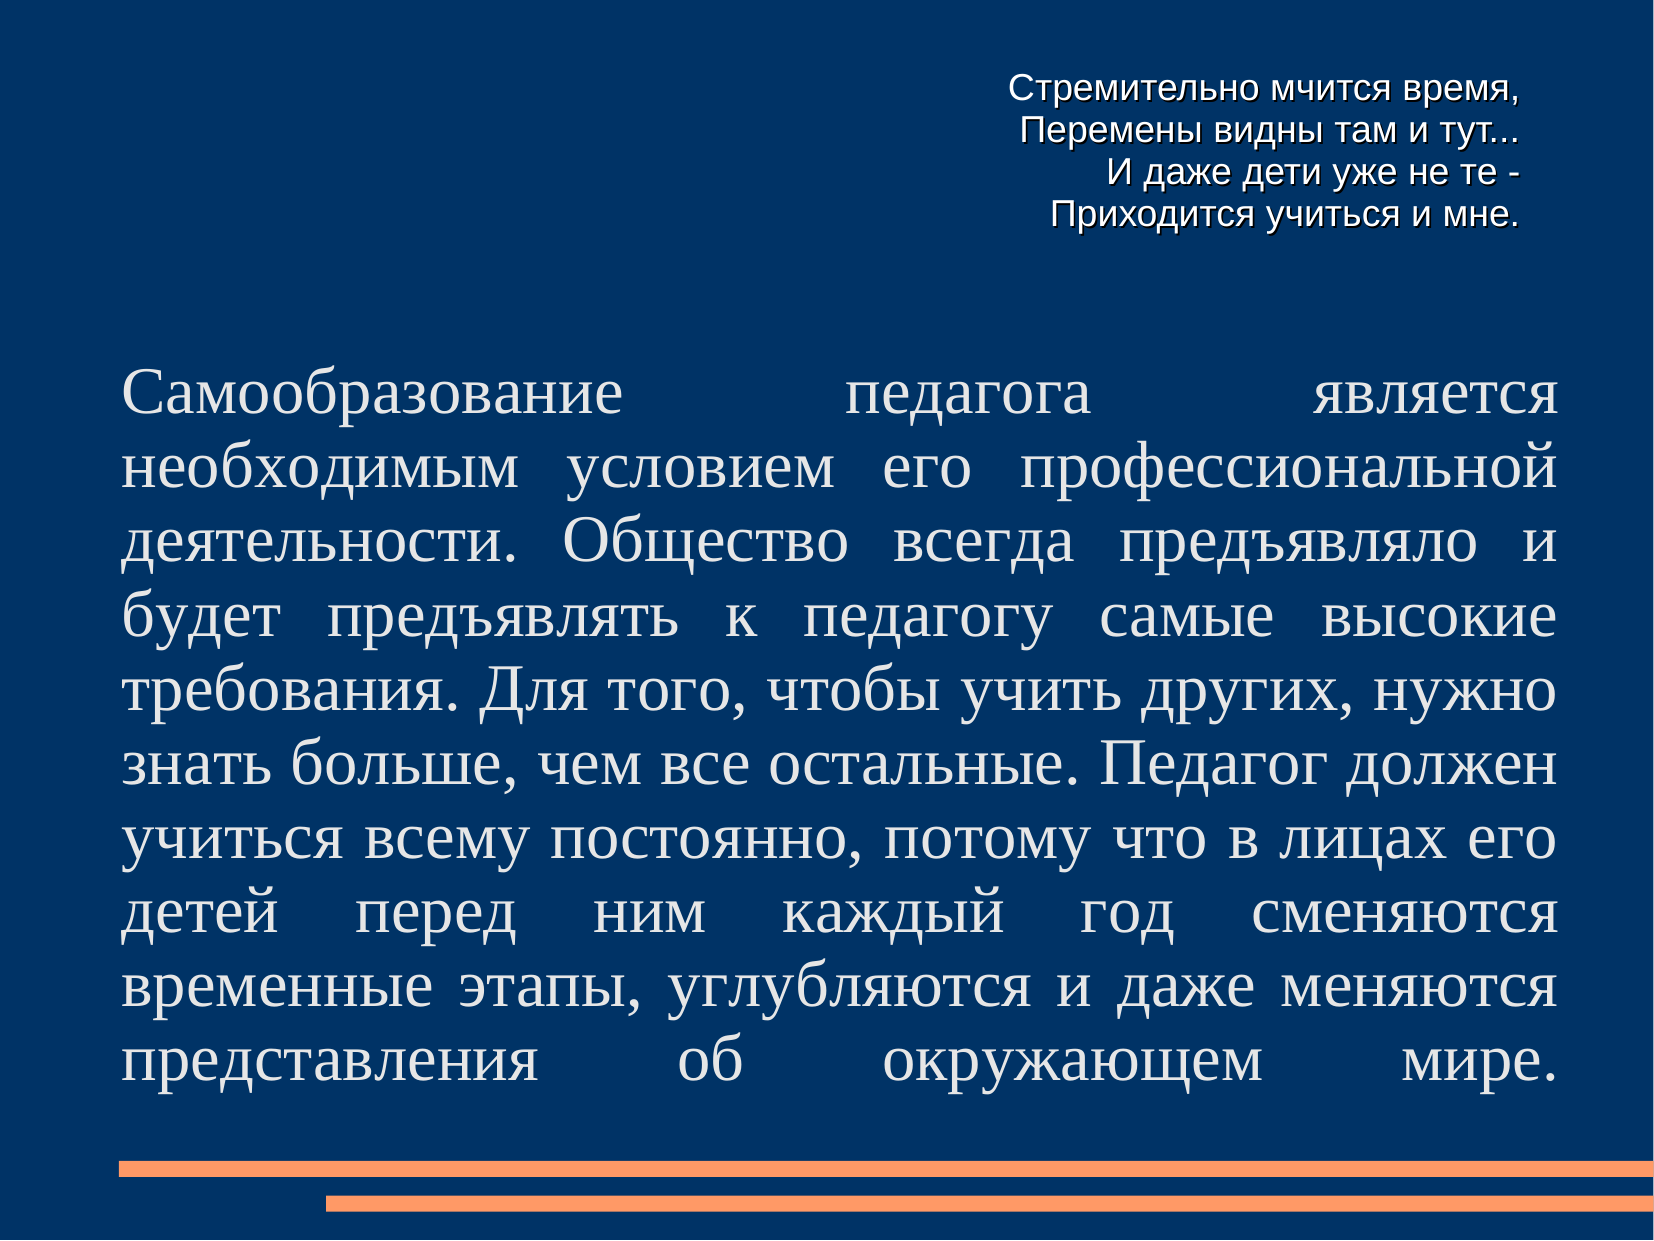

#
Стремительно мчится время,
Перемены видны там и тут...
И даже дети уже не те -
Приходится учиться и мне.
Cамообразование педагога является необходимым условием его профессиональной деятельности. Общество всегда предъявляло и будет предъявлять к педагогу самые высокие требования. Для того, чтобы учить других, нужно знать больше, чем все остальные. Педагог должен учиться всему постоянно, потому что в лицах его детей перед ним каждый год сменяются временные этапы, углубляются и даже меняются представления об окружающем мире.